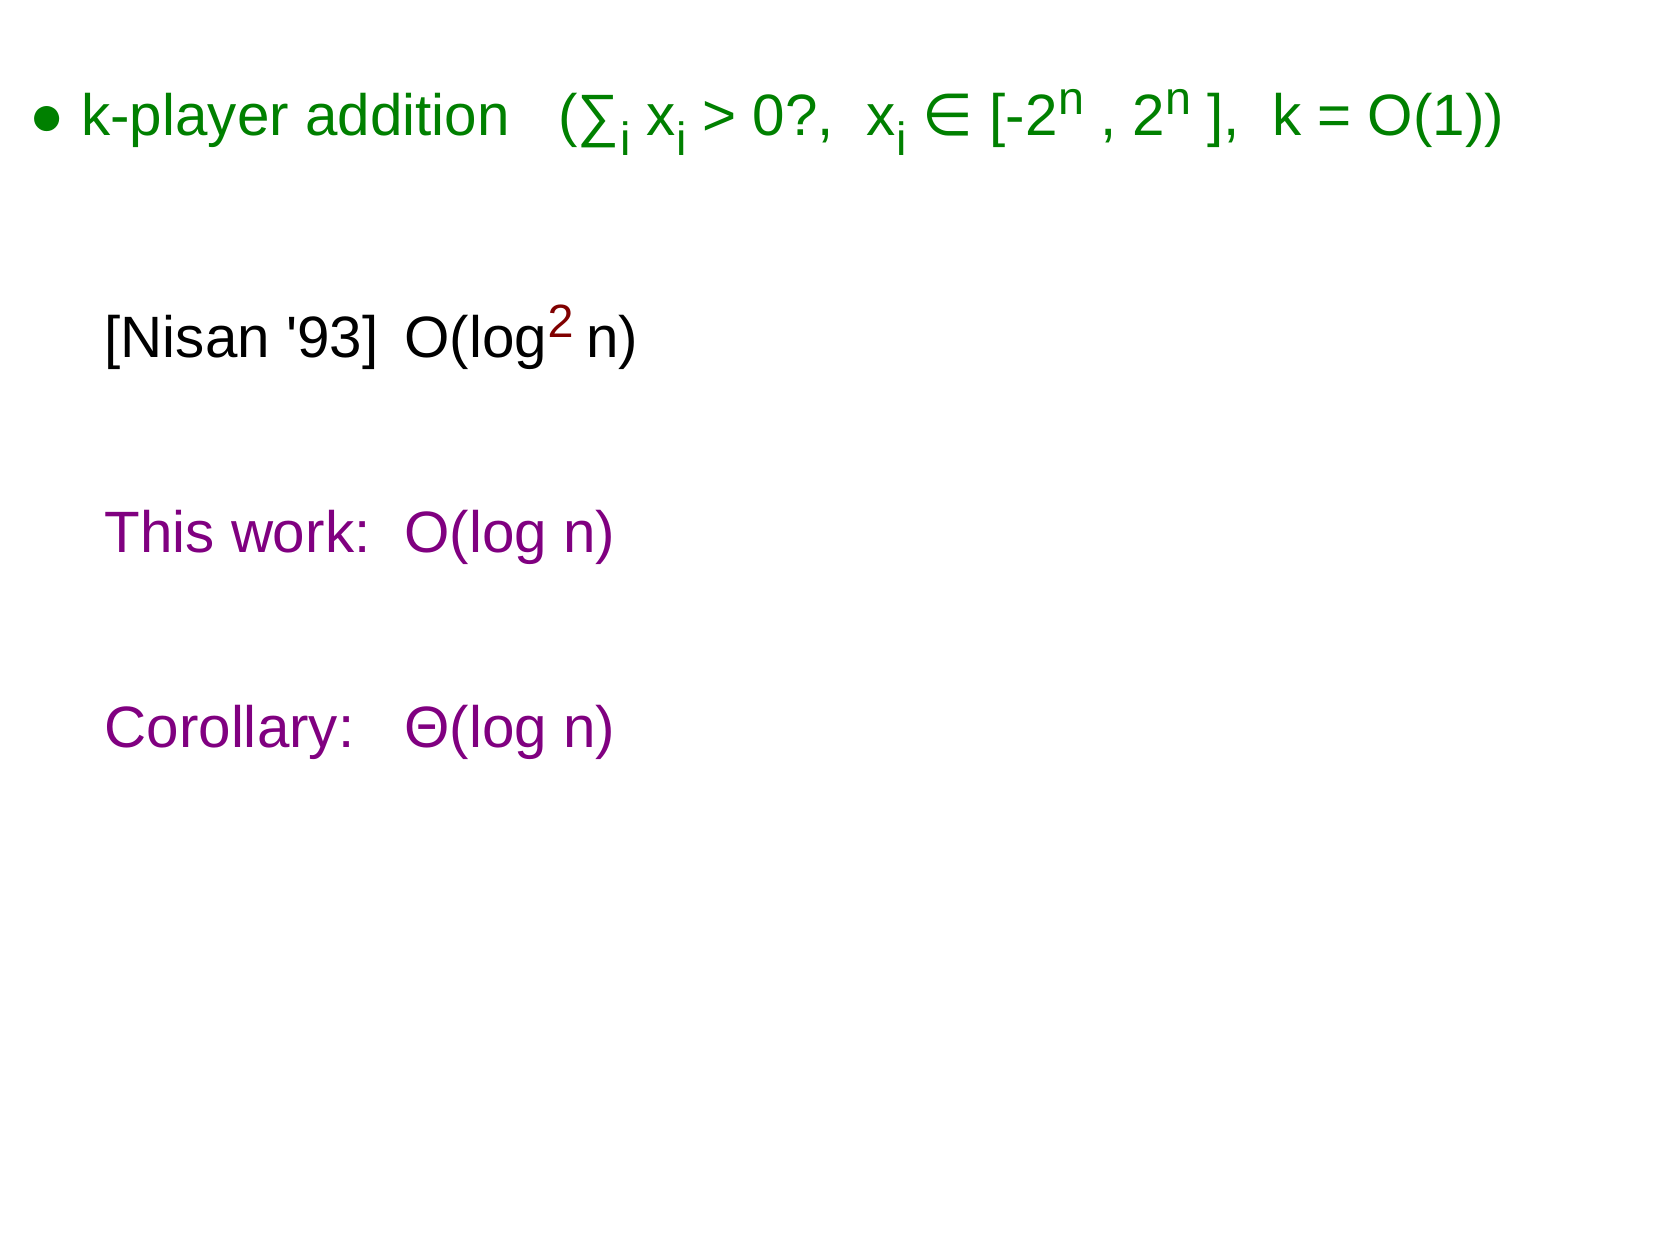

● k-player addition (∑i xi > 0?, xi ∈ [-2n , 2n ], k = O(1))
	[Nisan '93] 	O(log2 n)
	This work: 	O(log n)
	Corollary: 	Θ(log n)
#